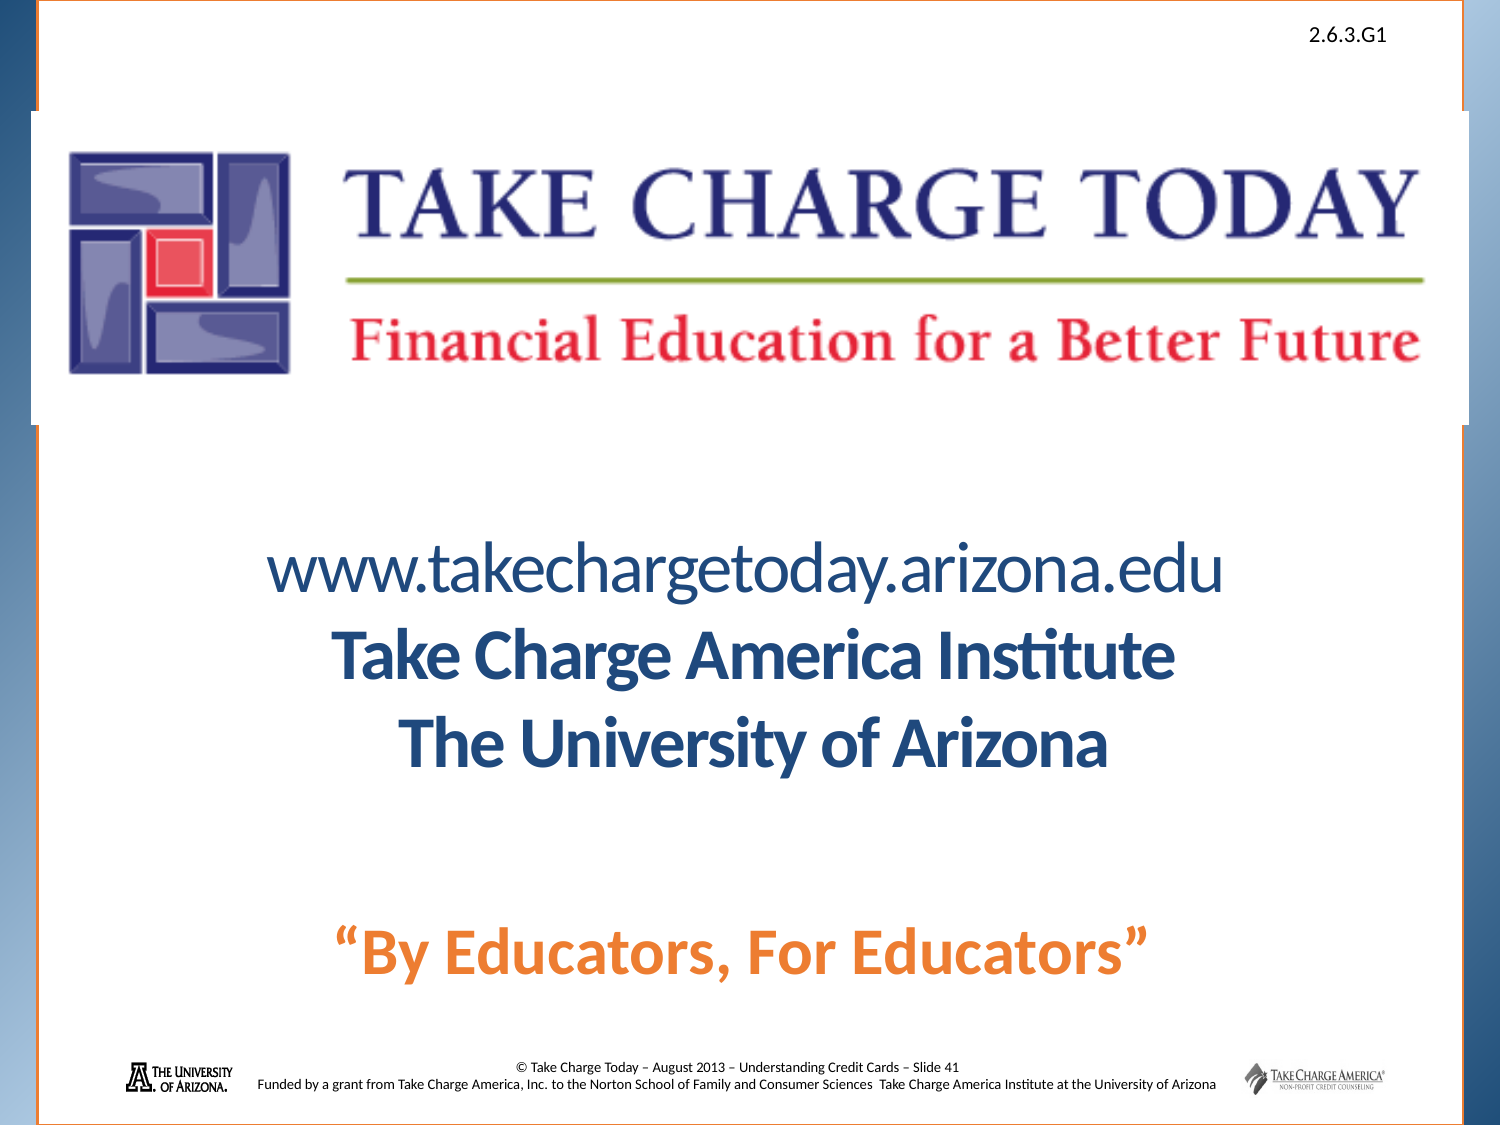

www.takechargetoday.arizona.edu
Take Charge America Institute
The University of Arizona
# “By Educators, For Educators”